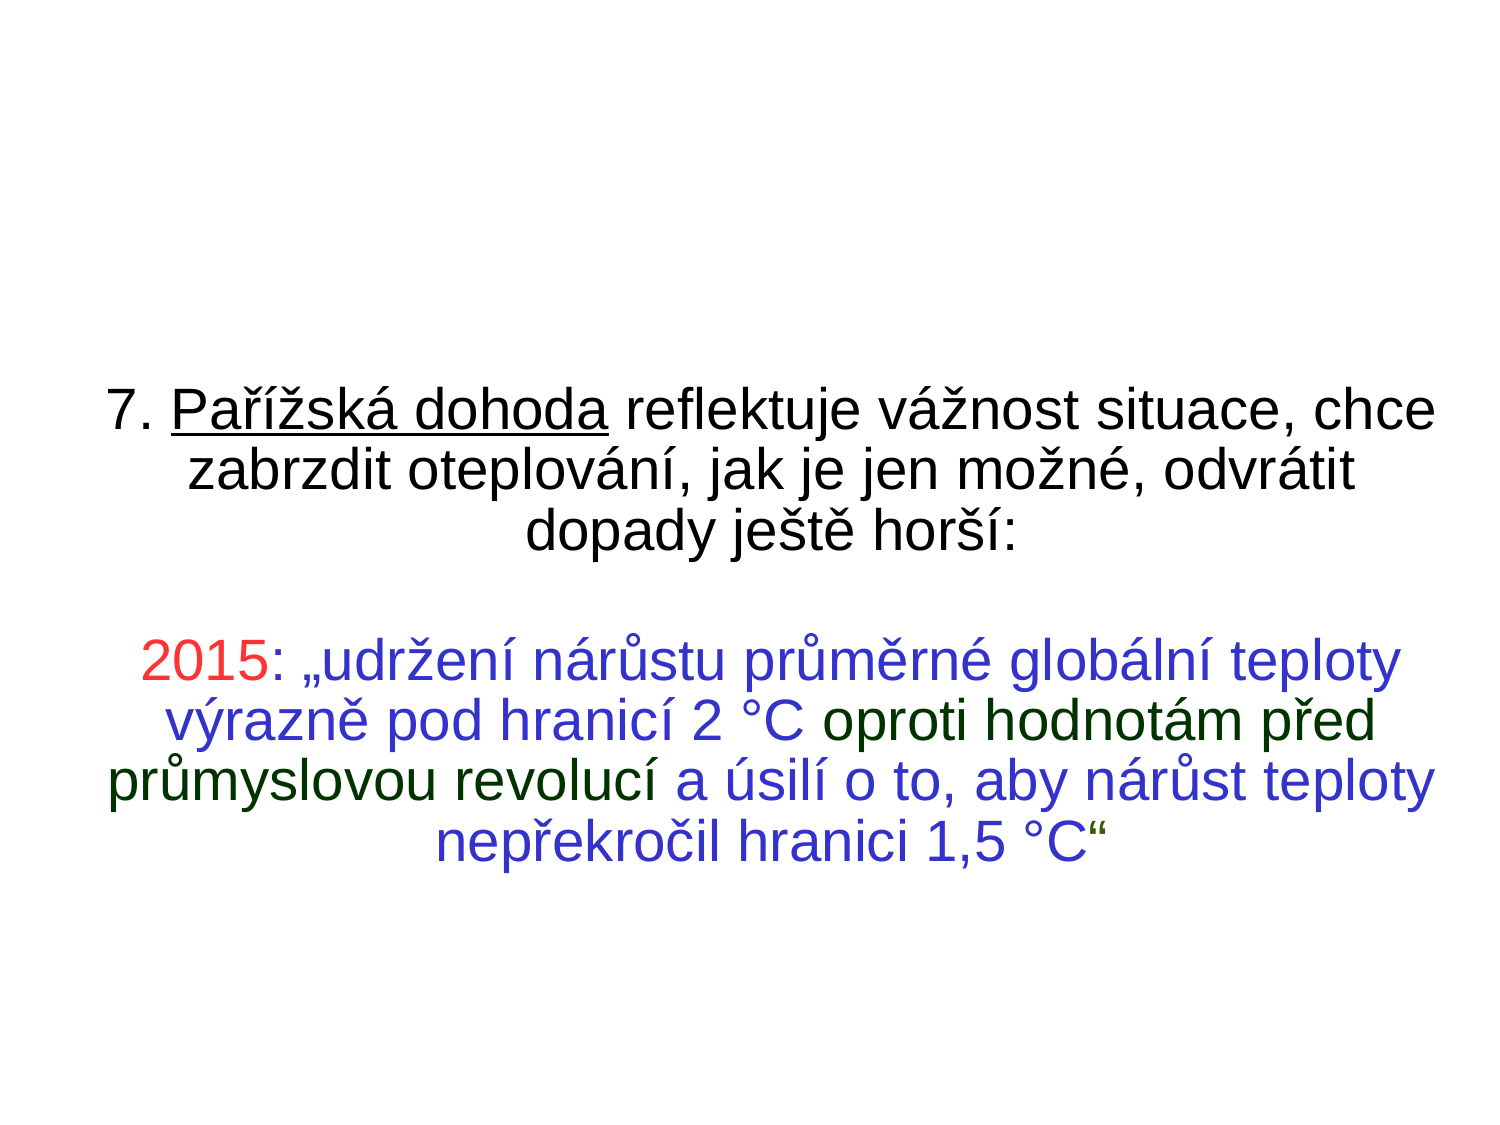

# 7. Pařížská dohoda reflektuje vážnost situace, chce zabrzdit oteplování, jak je jen možné, odvrátit dopady ještě horší: 2015: „udržení nárůstu průměrné globální teploty výrazně pod hranicí 2 °C oproti hodnotám před průmyslovou revolucí a úsilí o to, aby nárůst teploty nepřekročil hranici 1,5 °C“